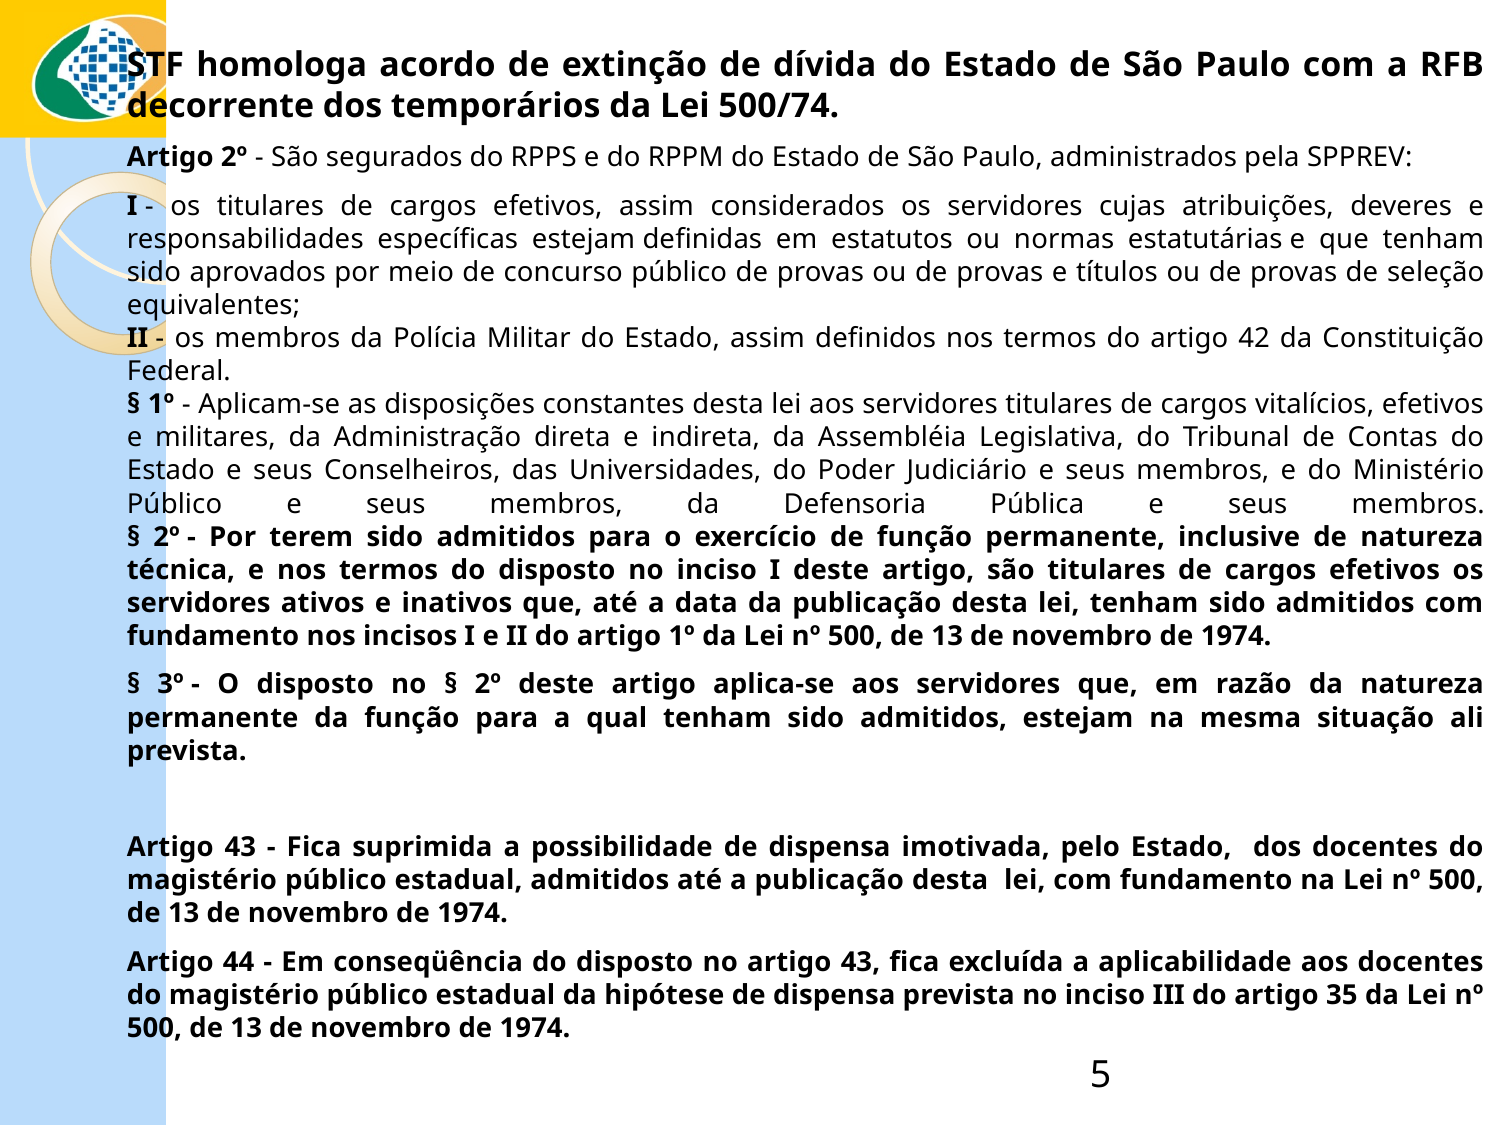

#
STF homologa acordo de extinção de dívida do Estado de São Paulo com a RFB decorrente dos temporários da Lei 500/74.
Artigo 2º - São segurados do RPPS e do RPPM do Estado de São Paulo, administrados pela SPPREV:
I - os titulares de cargos efetivos, assim considerados os servidores cujas atribuições, deveres e responsabilidades específicas estejam definidas em estatutos ou normas estatutárias e que tenham sido aprovados por meio de concurso público de provas ou de provas e títulos ou de provas de seleção equivalentes;
II - os membros da Polícia Militar do Estado, assim definidos nos termos do artigo 42 da Constituição Federal.
§ 1º - Aplicam-se as disposições constantes desta lei aos servidores titulares de cargos vitalícios, efetivos e militares, da Administração direta e indireta, da Assembléia Legislativa, do Tribunal de Contas do Estado e seus Conselheiros, das Universidades, do Poder Judiciário e seus membros, e do Ministério Público e seus membros, da Defensoria Pública e seus membros.
§ 2º - Por terem sido admitidos para o exercício de função permanente, inclusive de natureza técnica, e nos termos do disposto no inciso I deste artigo, são titulares de cargos efetivos os servidores ativos e inativos que, até a data da publicação desta lei, tenham sido admitidos com fundamento nos incisos I e II do artigo 1º da Lei nº 500, de 13 de novembro de 1974.
§ 3º - O disposto no § 2º deste artigo aplica-se aos servidores que, em razão da natureza permanente da função para a qual tenham sido admitidos, estejam na mesma situação ali prevista.
Artigo 43 - Fica suprimida a possibilidade de dispensa imotivada, pelo Estado, dos docentes do magistério público estadual, admitidos até a publicação desta lei, com fundamento na Lei nº 500, de 13 de novembro de 1974.
Artigo 44 - Em conseqüência do disposto no artigo 43, fica excluída a aplicabilidade aos docentes do magistério público estadual da hipótese de dispensa prevista no inciso III do artigo 35 da Lei nº 500, de 13 de novembro de 1974.